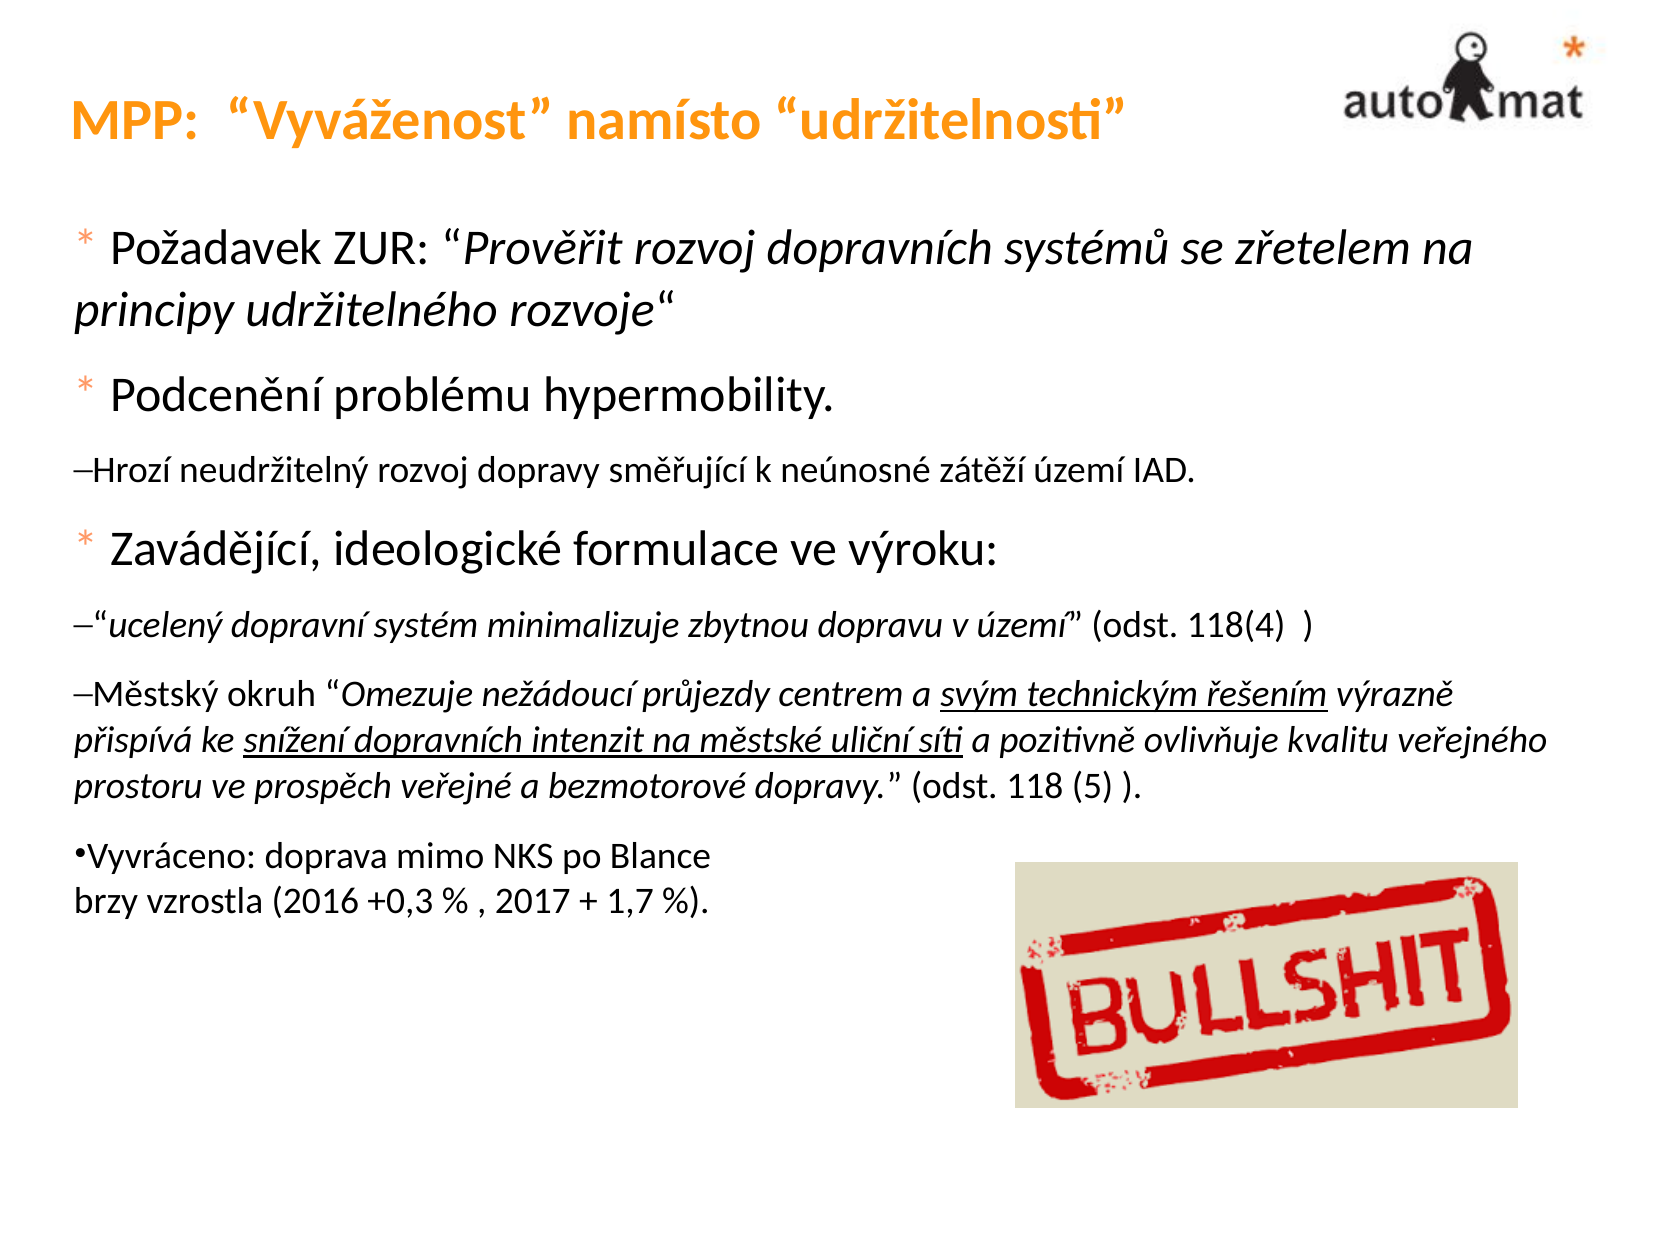

MPP: “Vyváženost” namísto “udržitelnosti”
* Požadavek ZUR: “Prověřit rozvoj dopravních systémů se zřetelem na principy udržitelného rozvoje“
* Podcenění problému hypermobility.
Hrozí neudržitelný rozvoj dopravy směřující k neúnosné zátěží území IAD.
* Zavádějící, ideologické formulace ve výroku:
“ucelený dopravní systém minimalizuje zbytnou dopravu v území” (odst. 118(4) )
Městský okruh “Omezuje nežádoucí průjezdy centrem a svým technickým řešením výrazně přispívá ke snížení dopravních intenzit na městské uliční síti a pozitivně ovlivňuje kvalitu veřejného prostoru ve prospěch veřejné a bezmotorové dopravy.” (odst. 118 (5) ).
Vyvráceno: doprava mimo NKS po Blance
brzy vzrostla (2016 +0,3 % , 2017 + 1,7 %).